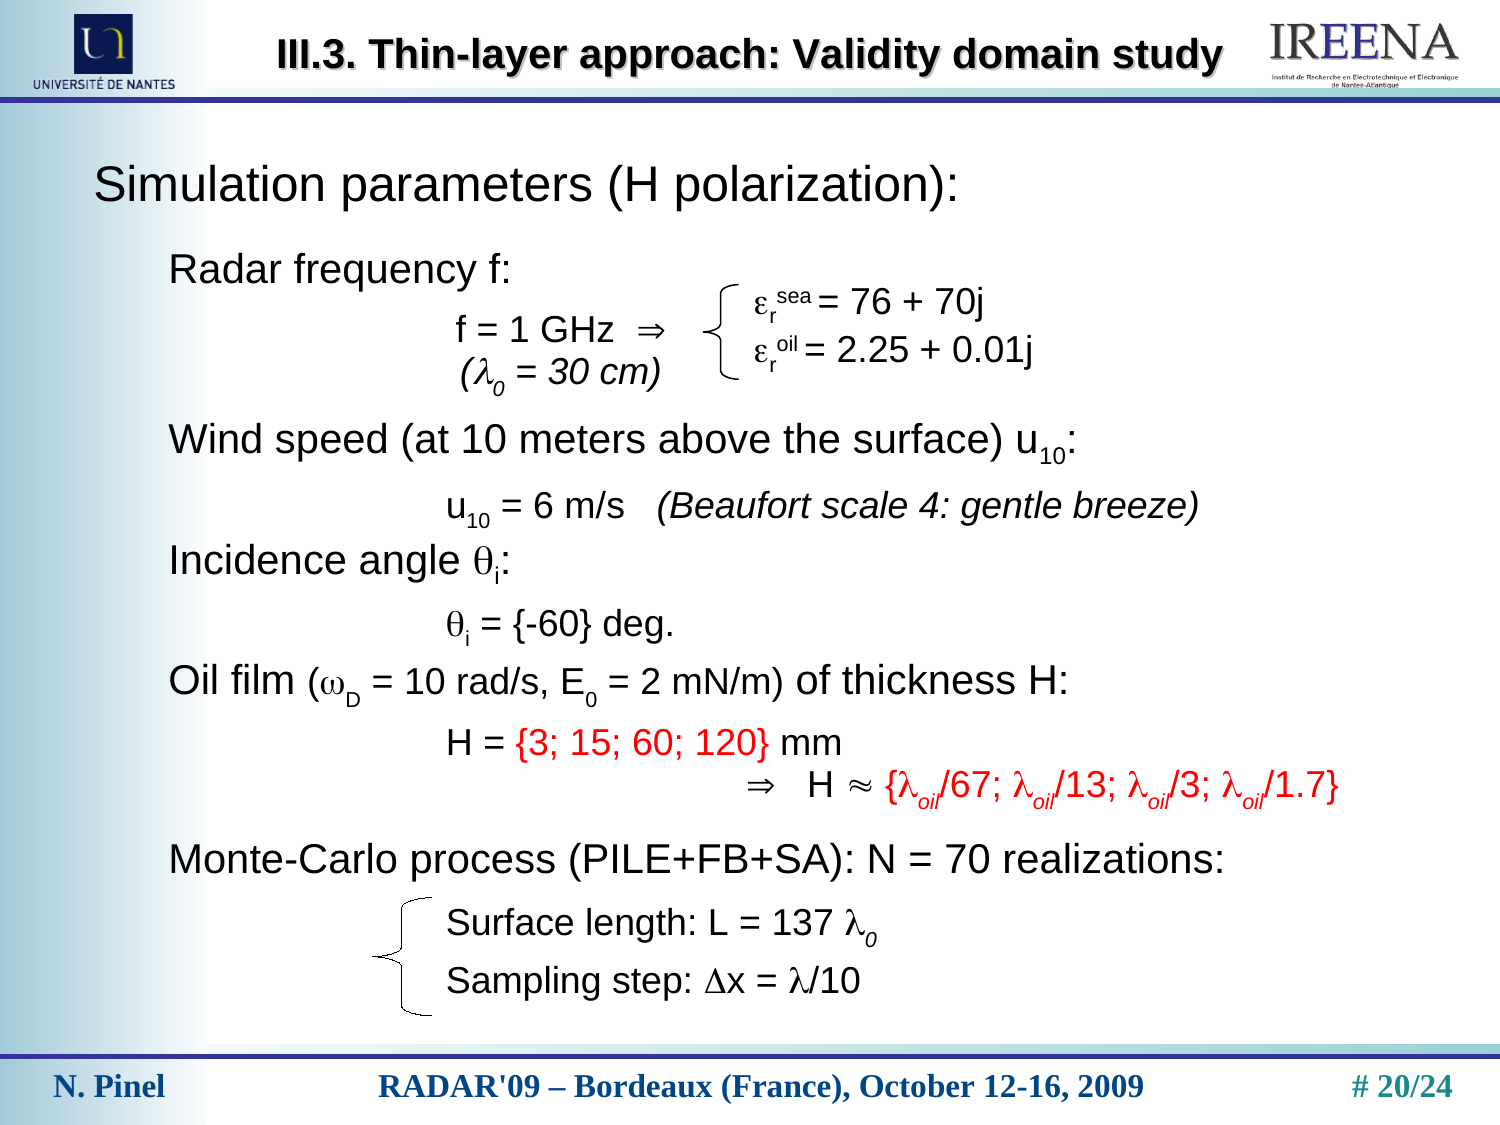

III.3. Thin-layer approach: Validity domain study
# Simulation parameters (H polarization):
Radar frequency f:
Wind speed (at 10 meters above the surface) u10:
Incidence angle i:
Oil film (wD = 10 rad/s, E0 = 2 mN/m) of thickness H:
Monte-Carlo process (PILE+FB+SA): N = 70 realizations:
rsea = 76 + 70j
roil = 2.25 + 0.01j
f = 1 GHz
(l0 = 30 cm)
u10 = 6 m/s (Beaufort scale 4: gentle breeze)
i = {-60} deg.
H = {3; 15; 60; 120} mm
		 H  {loil/67; loil/13; loil/3; loil/1.7}
Surface length: L = 137 0
Sampling step: x = /10